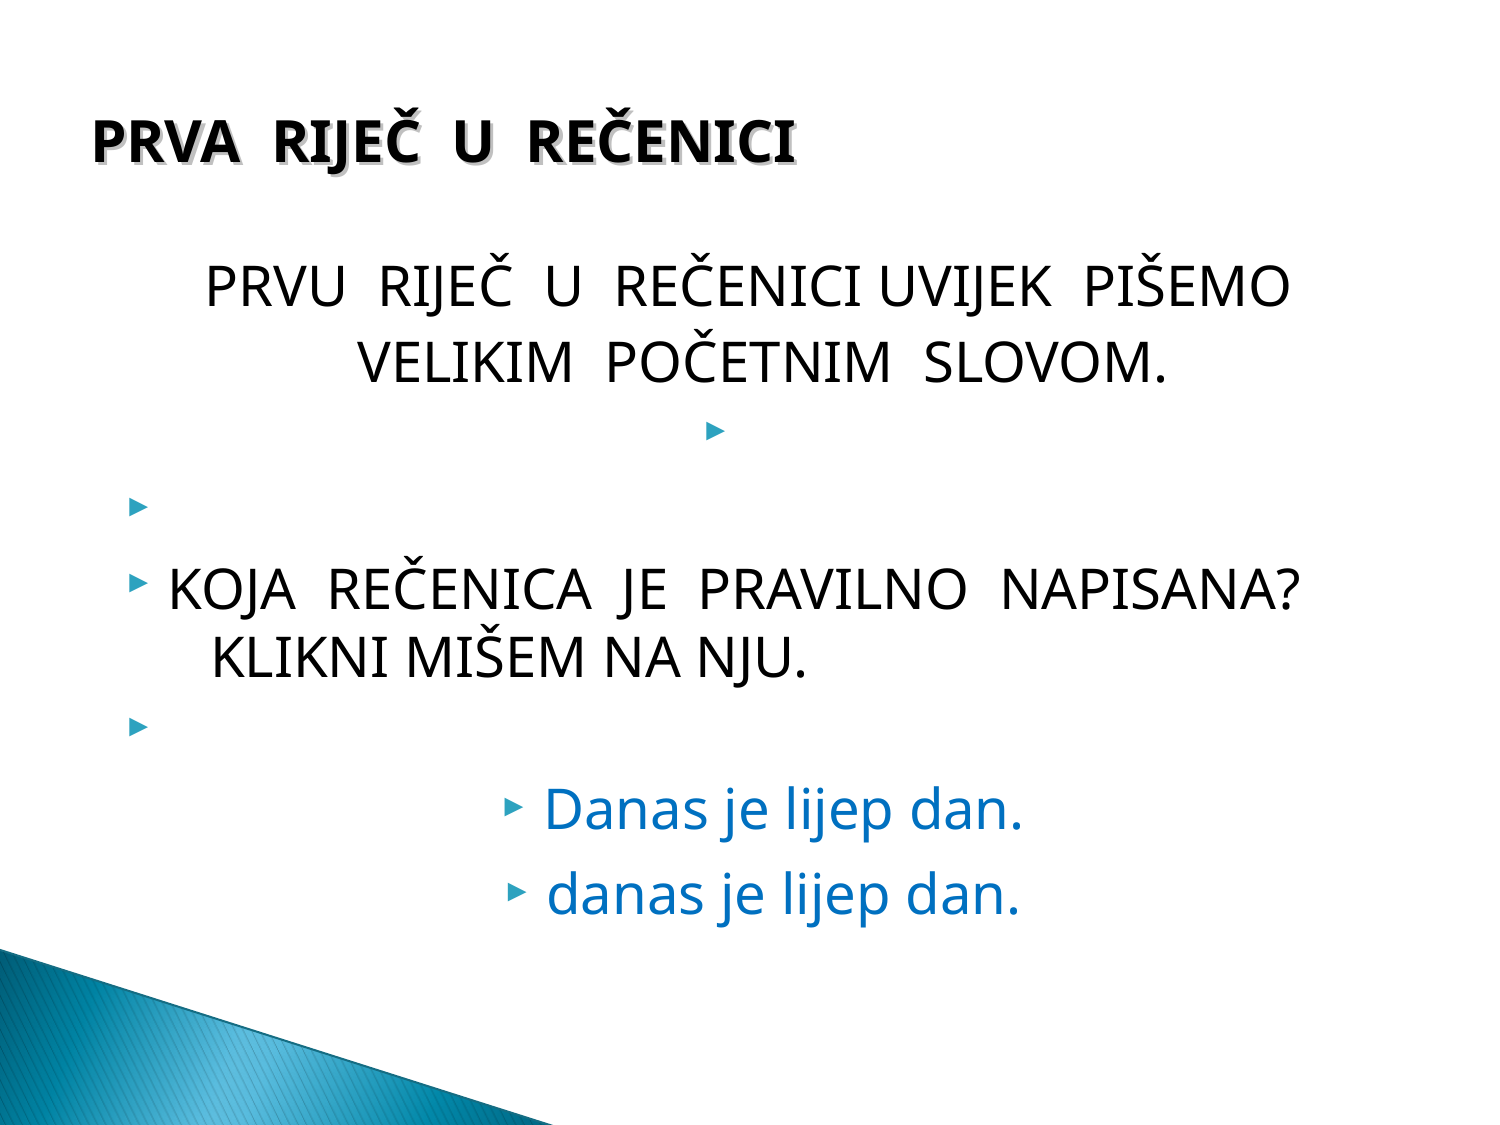

PRVA RIJEČ U REČENICI
# PRVU RIJEČ U REČENICI UVIJEK PIŠEMO
VELIKIM POČETNIM SLOVOM.
KOJA REČENICA JE PRAVILNO NAPISANA? KLIKNI MIŠEM NA NJU.
Danas je lijep dan.
danas je lijep dan.